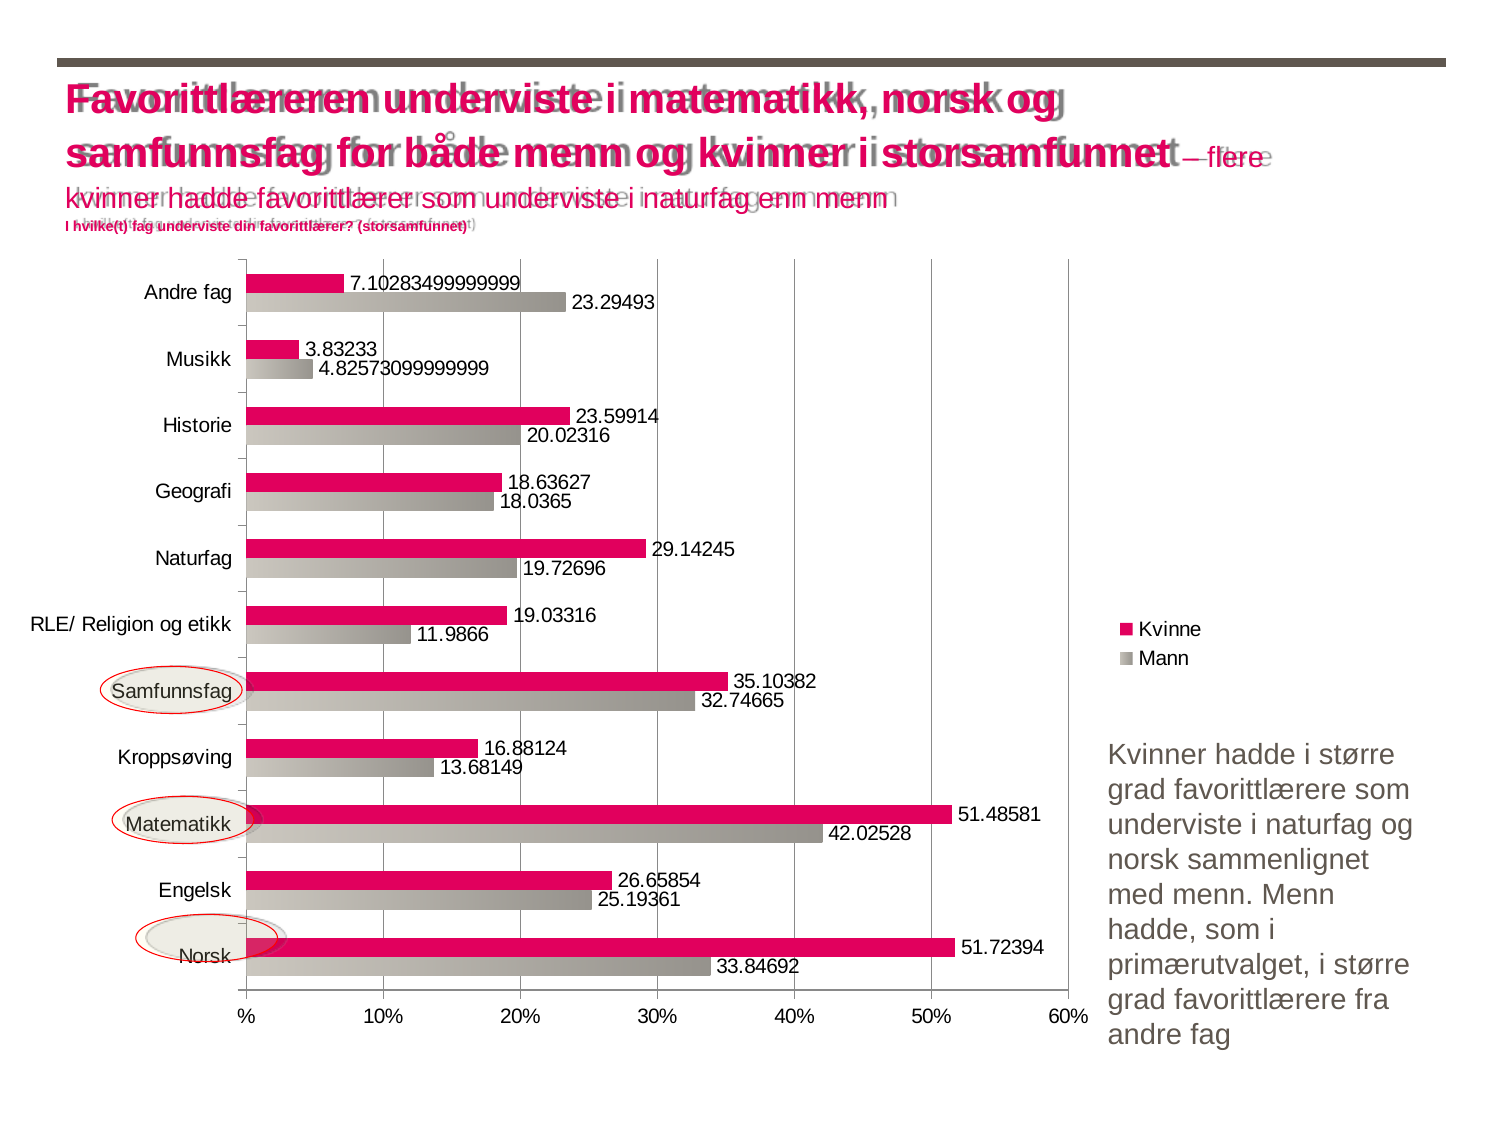

# Favorittlæreren underviste i matematikk, norsk og samfunnsfag for både menn og kvinner i storsamfunnet – flere kvinner hadde favorittlærer som underviste i naturfag enn menn I hvilke(t) fag underviste din favorittlærer? (storsamfunnet)
### Chart
| Category | Mann | Kvinne |
|---|---|---|
| Norsk | 33.84692 | 51.72394 |
| Engelsk | 25.19361 | 26.65854 |
| Matematikk | 42.02528 | 51.48581 |
| Kroppsøving | 13.68149 | 16.88124 |
| Samfunnsfag | 32.74665 | 35.10382 |
| RLE/ Religion og etikk | 11.9866 | 19.03316 |
| Naturfag | 19.72696 | 29.14245 |
| Geografi | 18.0365 | 18.63627 |
| Historie | 20.02316 | 23.59914 |
| Musikk | 4.82573099999999 | 3.83233 |
| Andre fag | 23.29493 | 7.10283499999999 |
Kvinner hadde i større grad favorittlærere som underviste i naturfag og norsk sammenlignet med menn. Menn hadde, som i primærutvalget, i større grad favorittlærere fra andre fag